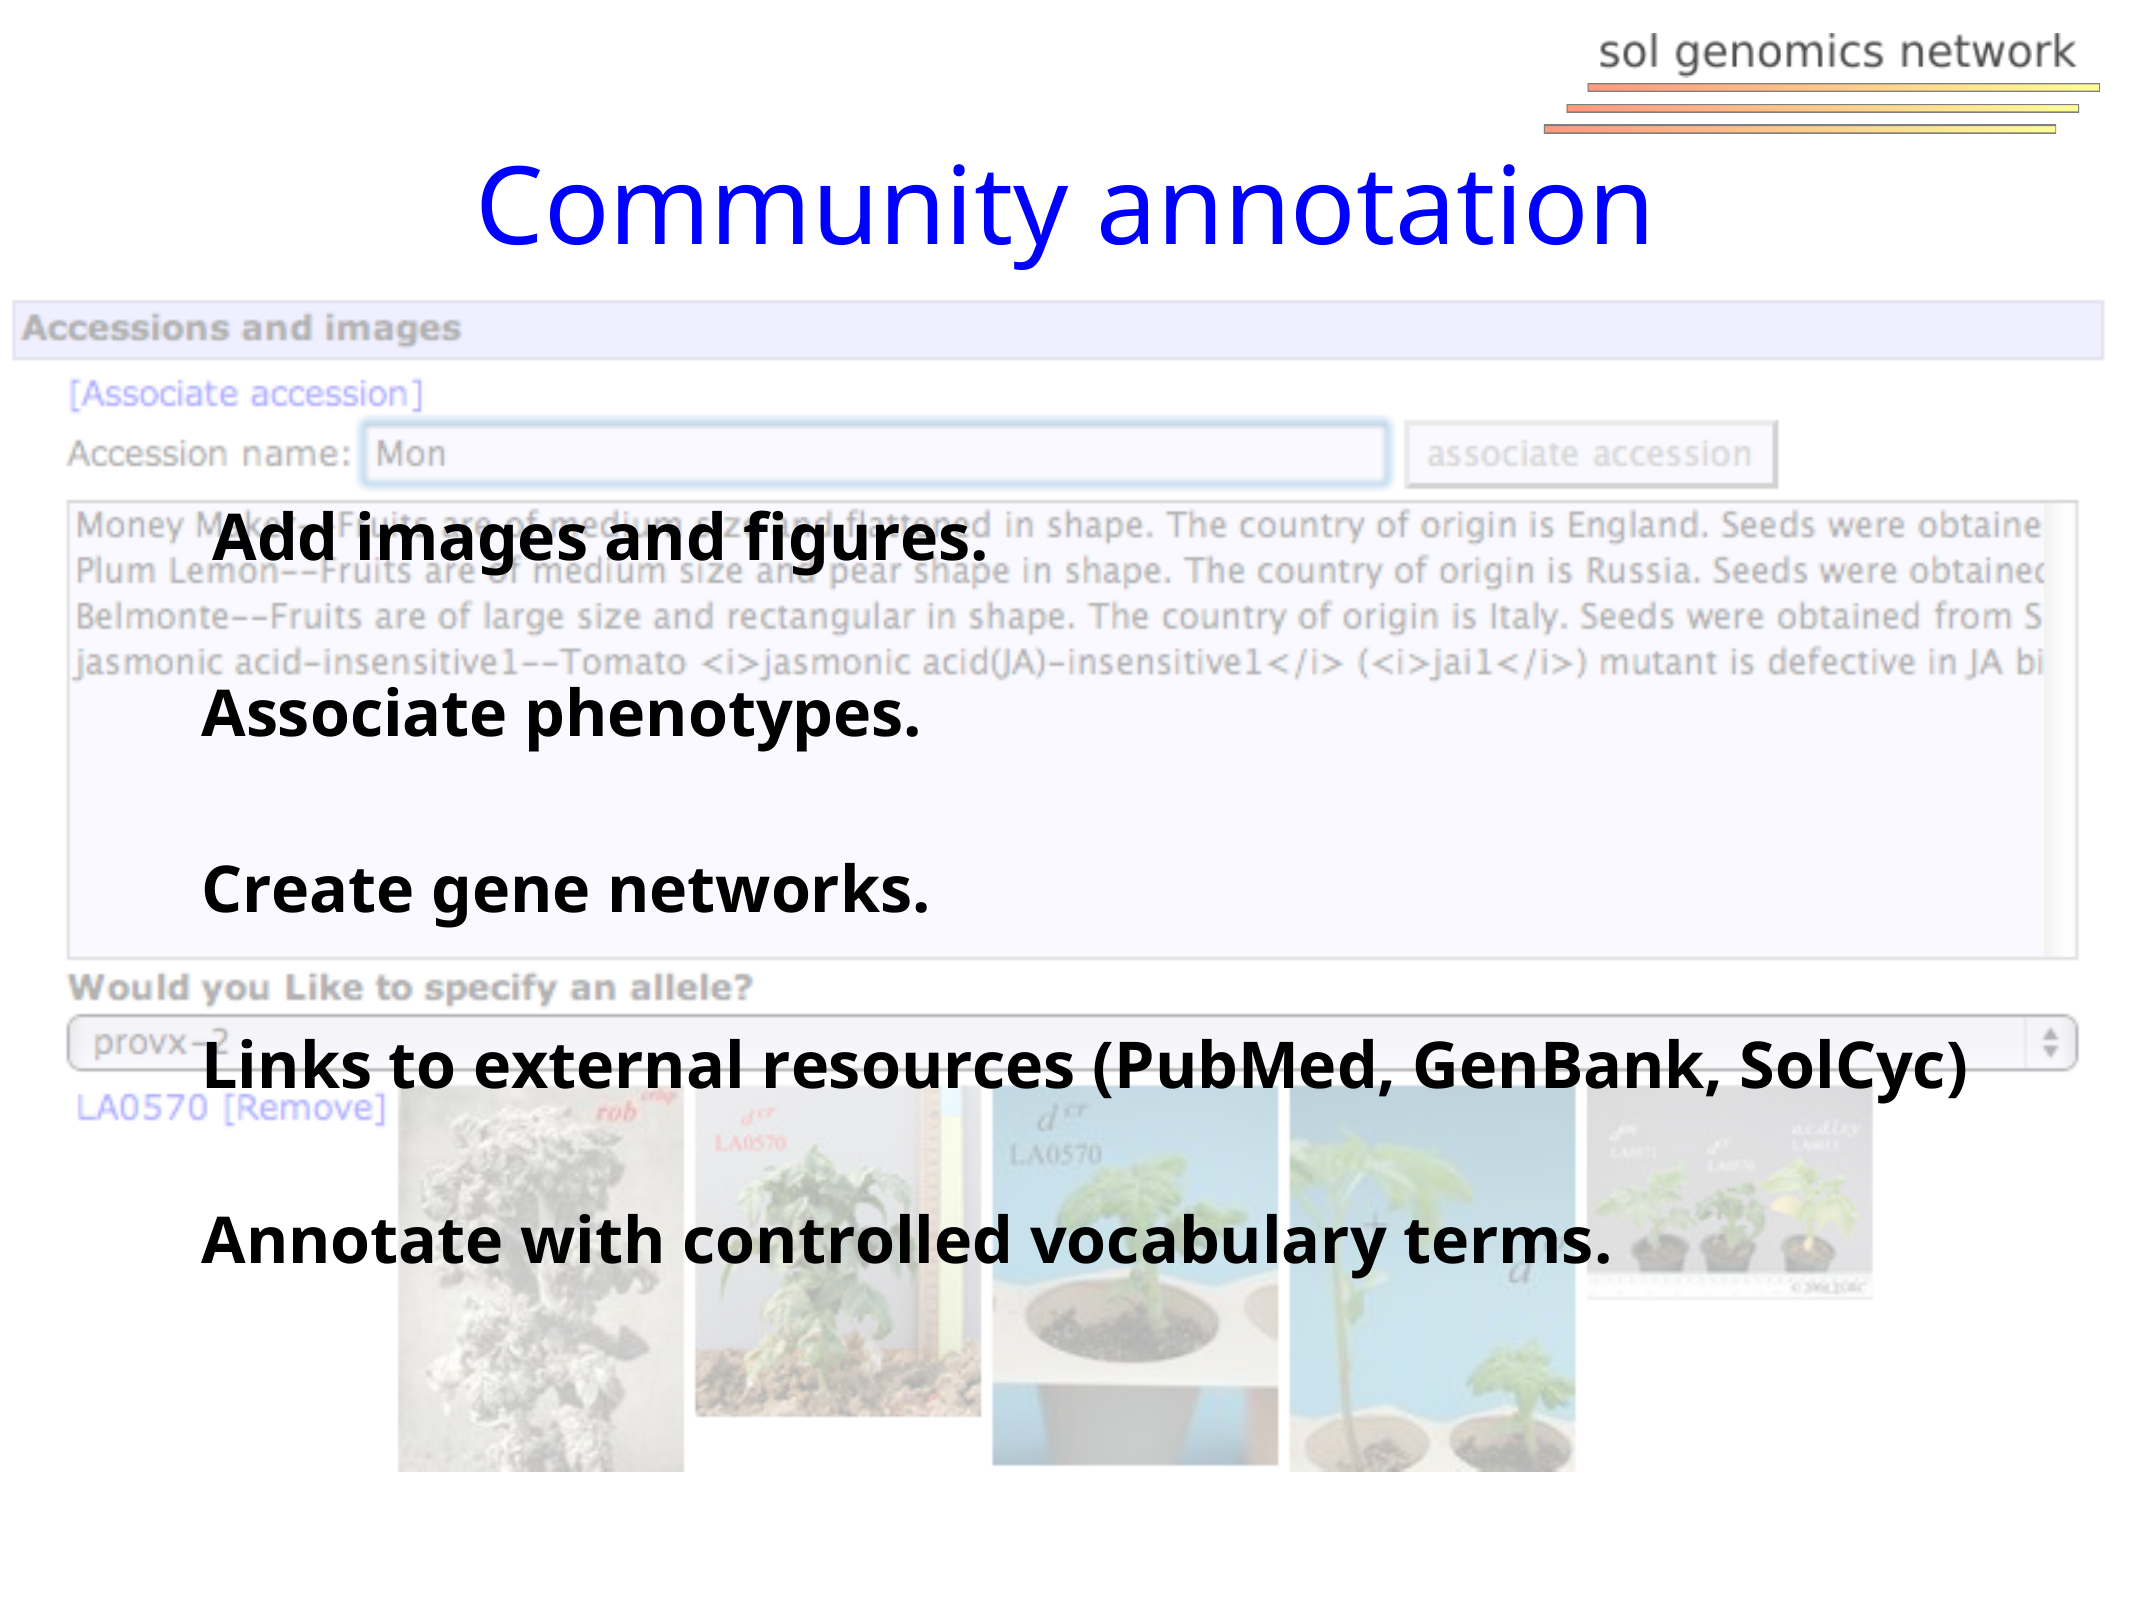

Community annotation
 Add images and figures.
 Associate phenotypes.
 Create gene networks.
 Links to external resources (PubMed, GenBank, SolCyc)‏
 Annotate with controlled vocabulary terms.